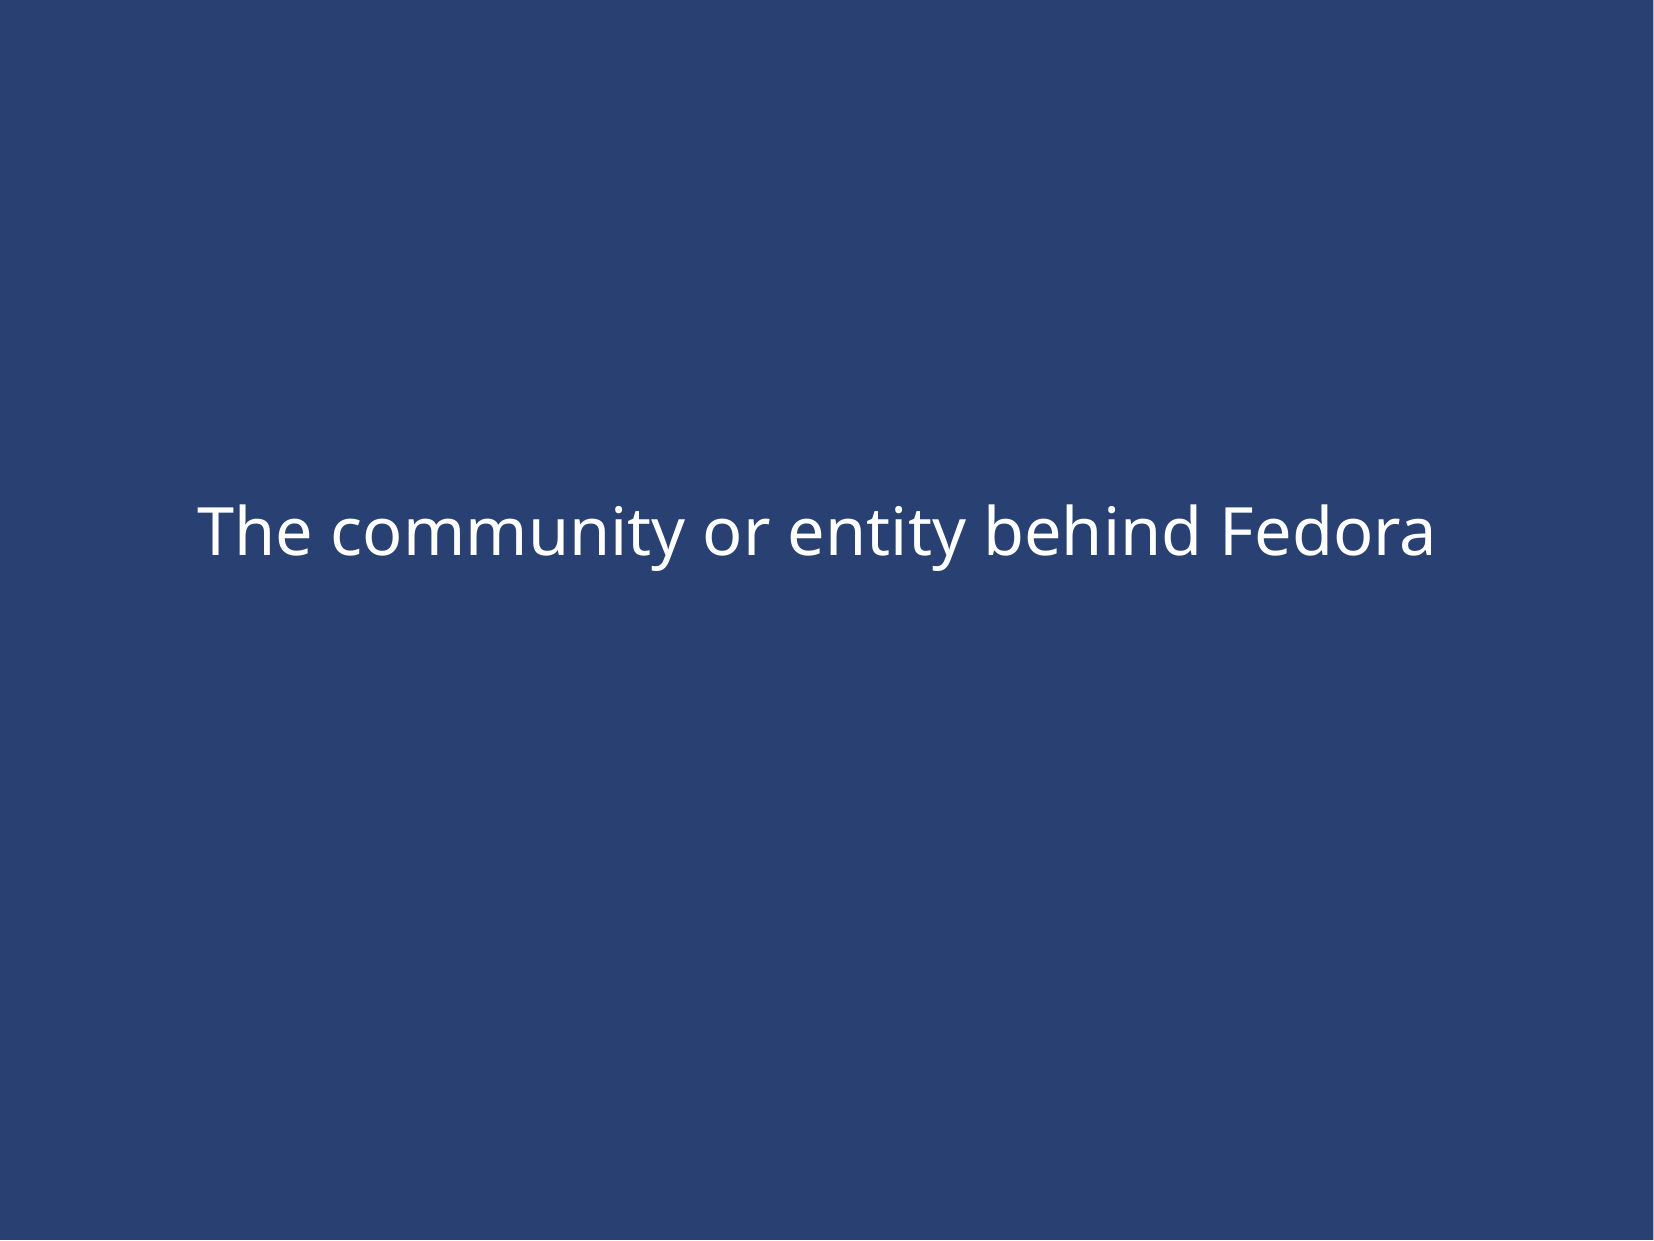

# The community or entity behind Fedora